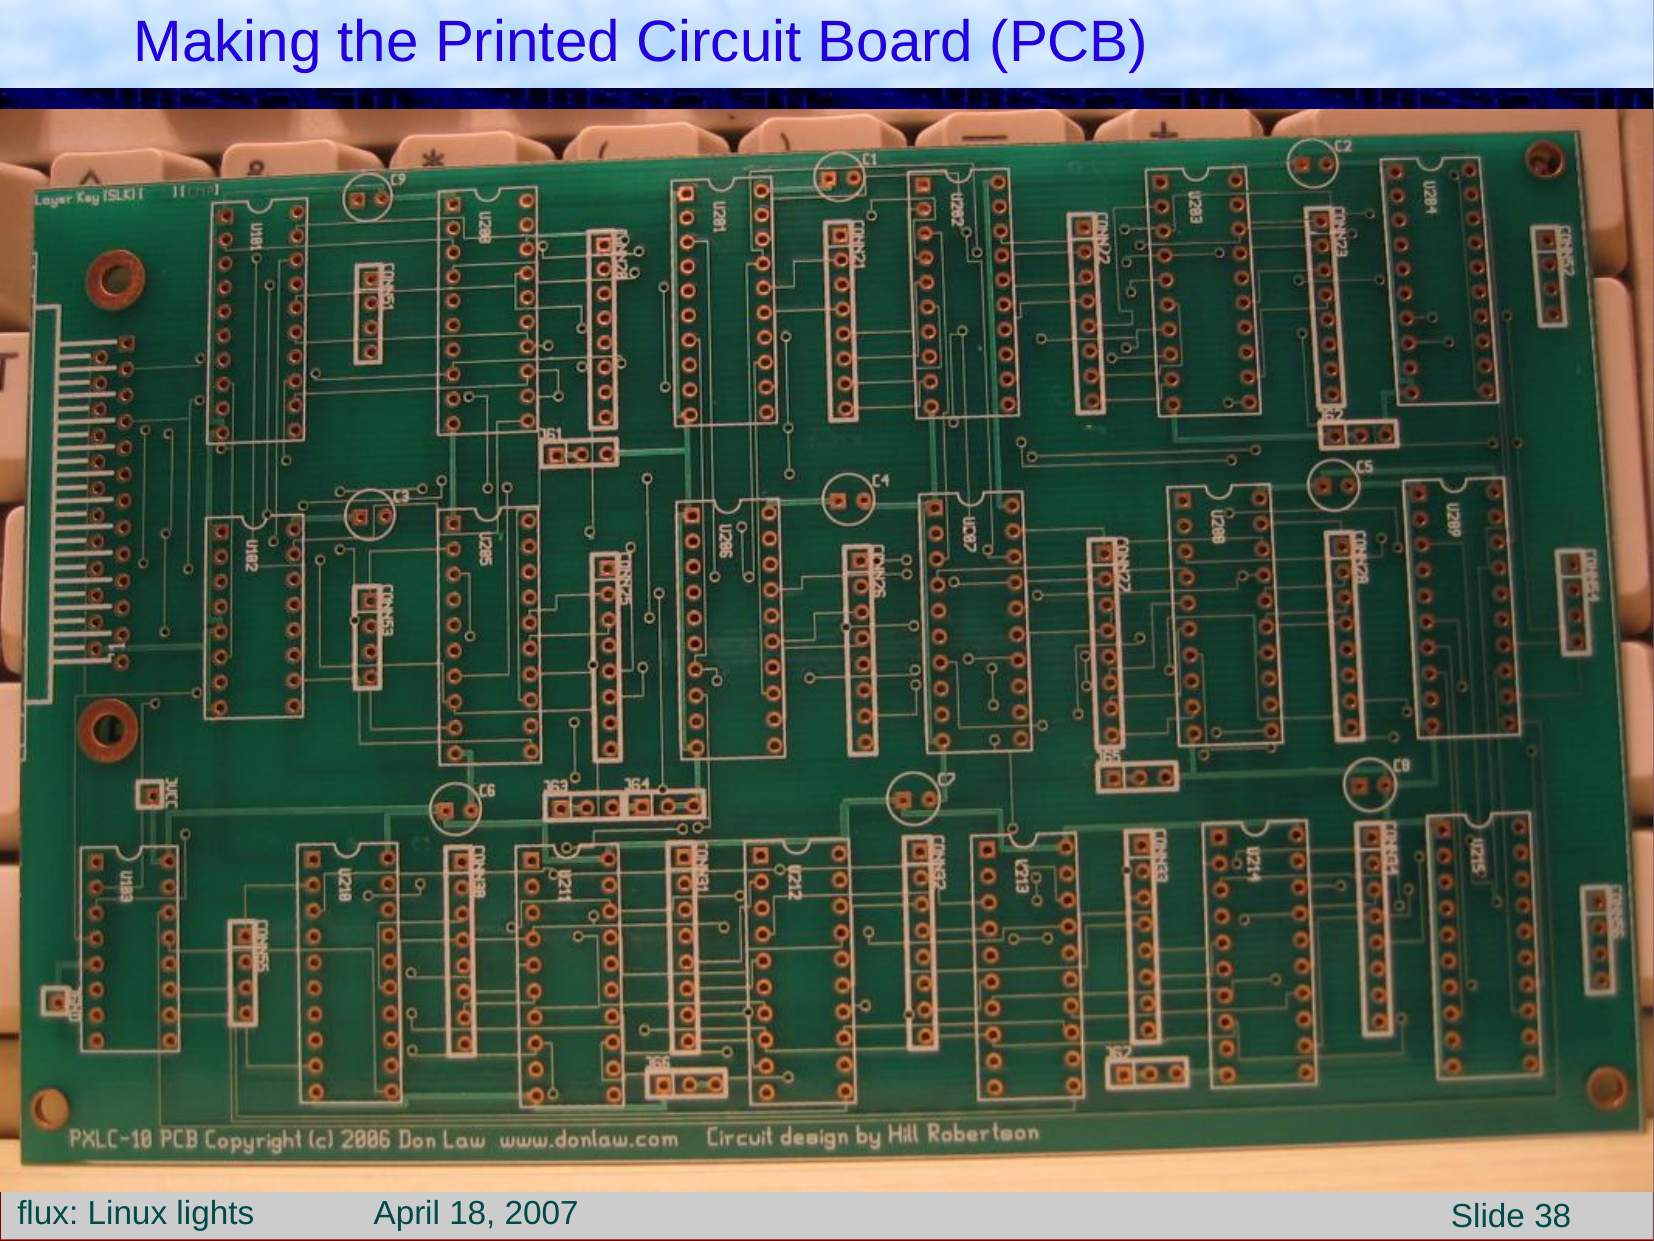

Making the Printed Circuit Board (PCB)
flux: Linux lights	April 18, 2007
Slide